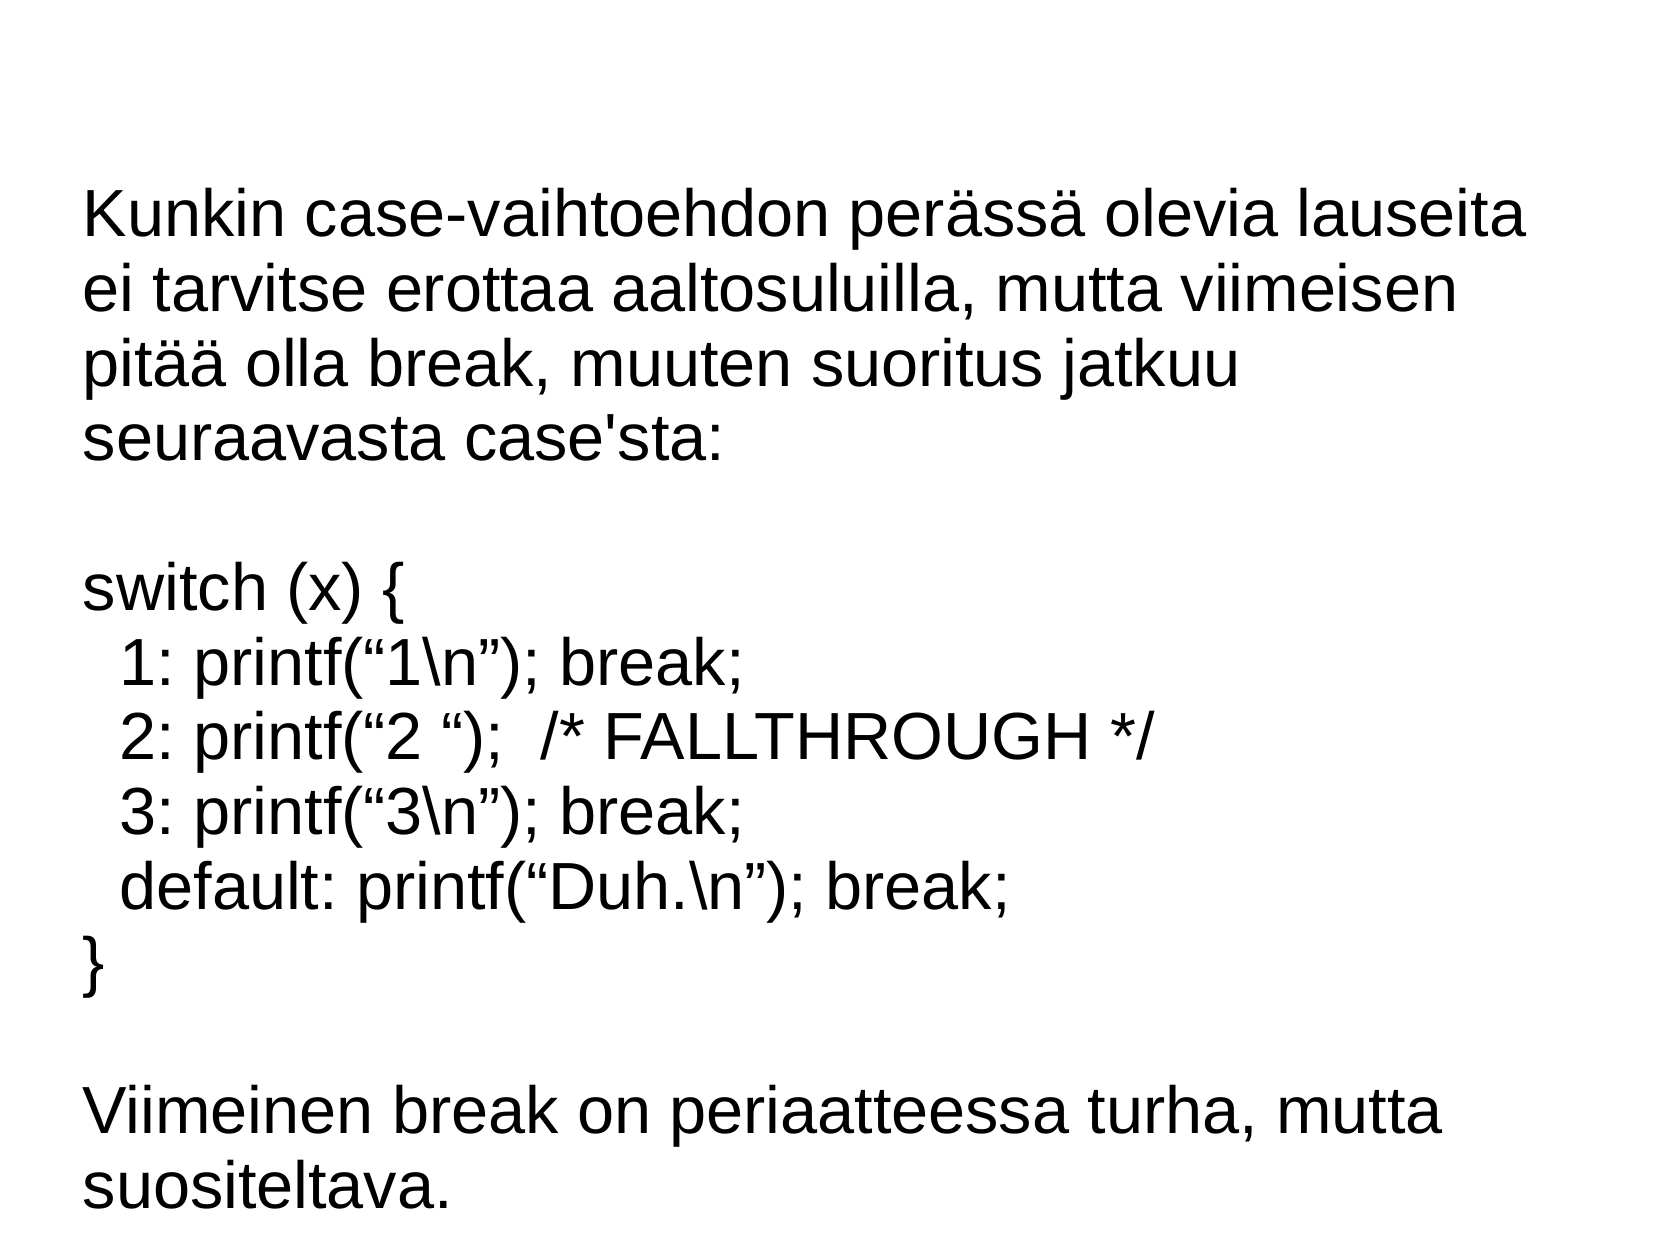

Kunkin case-vaihtoehdon perässä olevia lauseita ei tarvitse erottaa aaltosuluilla, mutta viimeisen pitää olla break, muuten suoritus jatkuu seuraavasta case'sta:
switch (x) {
 1: printf(“1\n”); break;
 2: printf(“2 “); /* FALLTHROUGH */
 3: printf(“3\n”); break;
 default: printf(“Duh.\n”); break;
}
Viimeinen break on periaatteessa turha, mutta suositeltava.